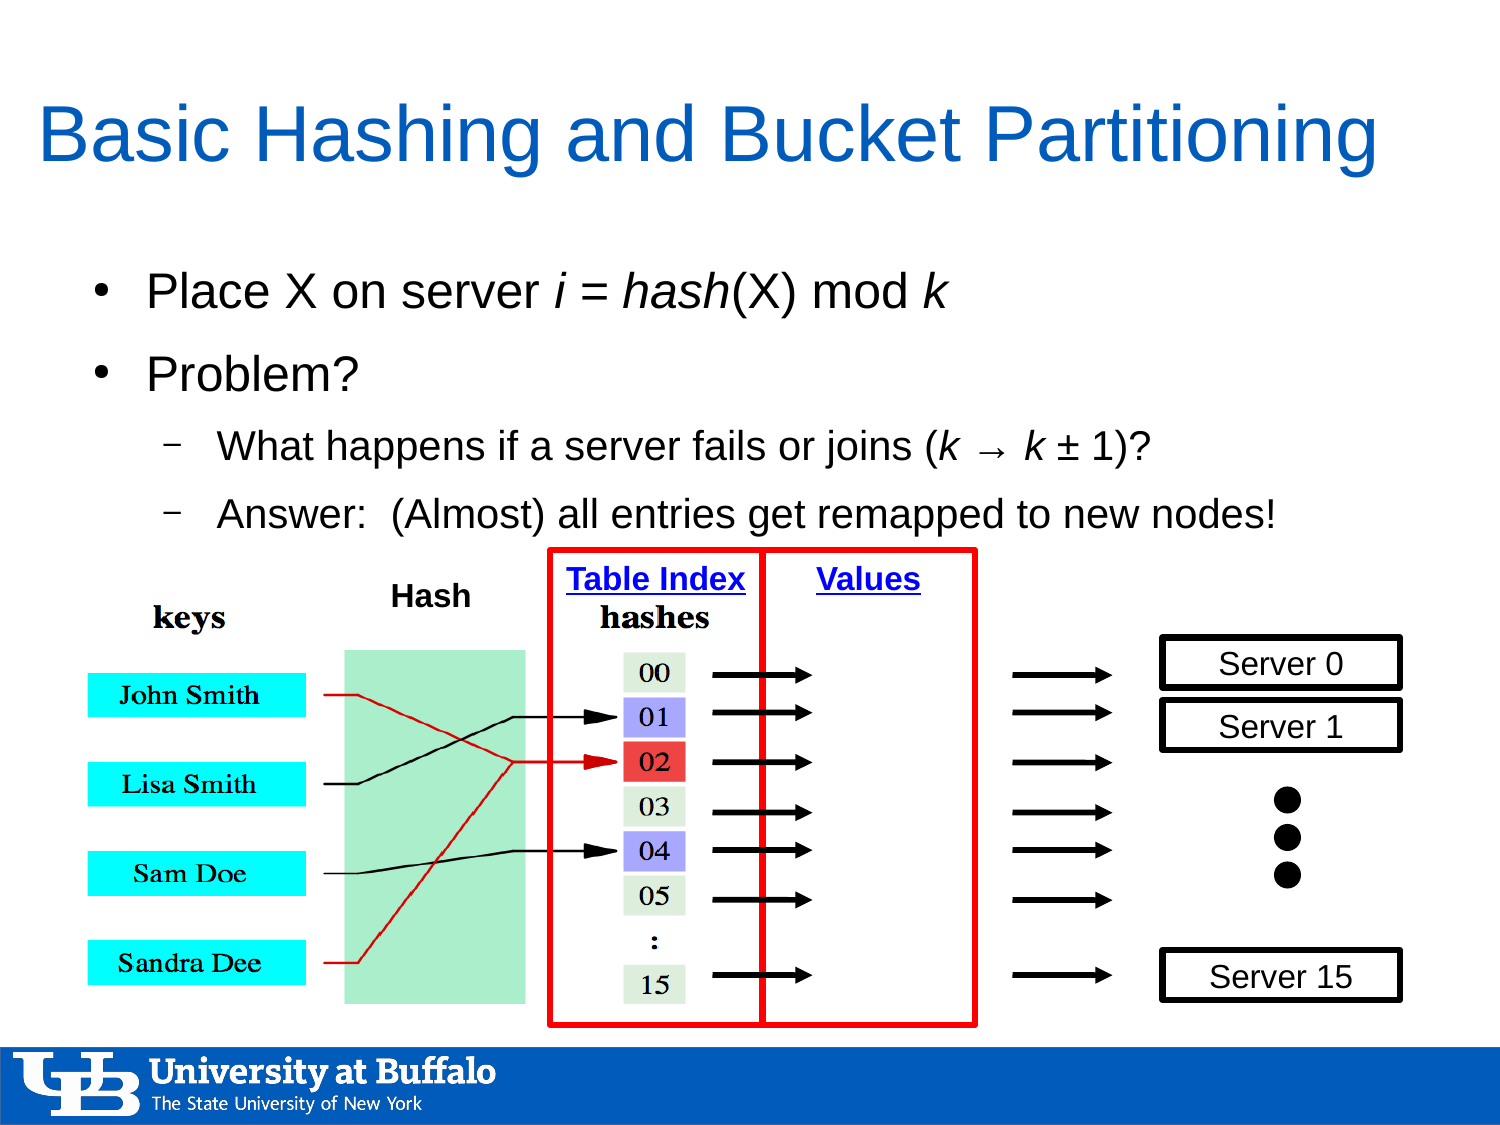

# Basic Hashing and Bucket Partitioning
Place X on server i = hash(X) mod k
Problem?
What happens if a server fails or joins (k → k ± 1)?
Answer: (Almost) all entries get remapped to new nodes!
Hash
Table Index
Values
Server 0
Server 1
Server 15